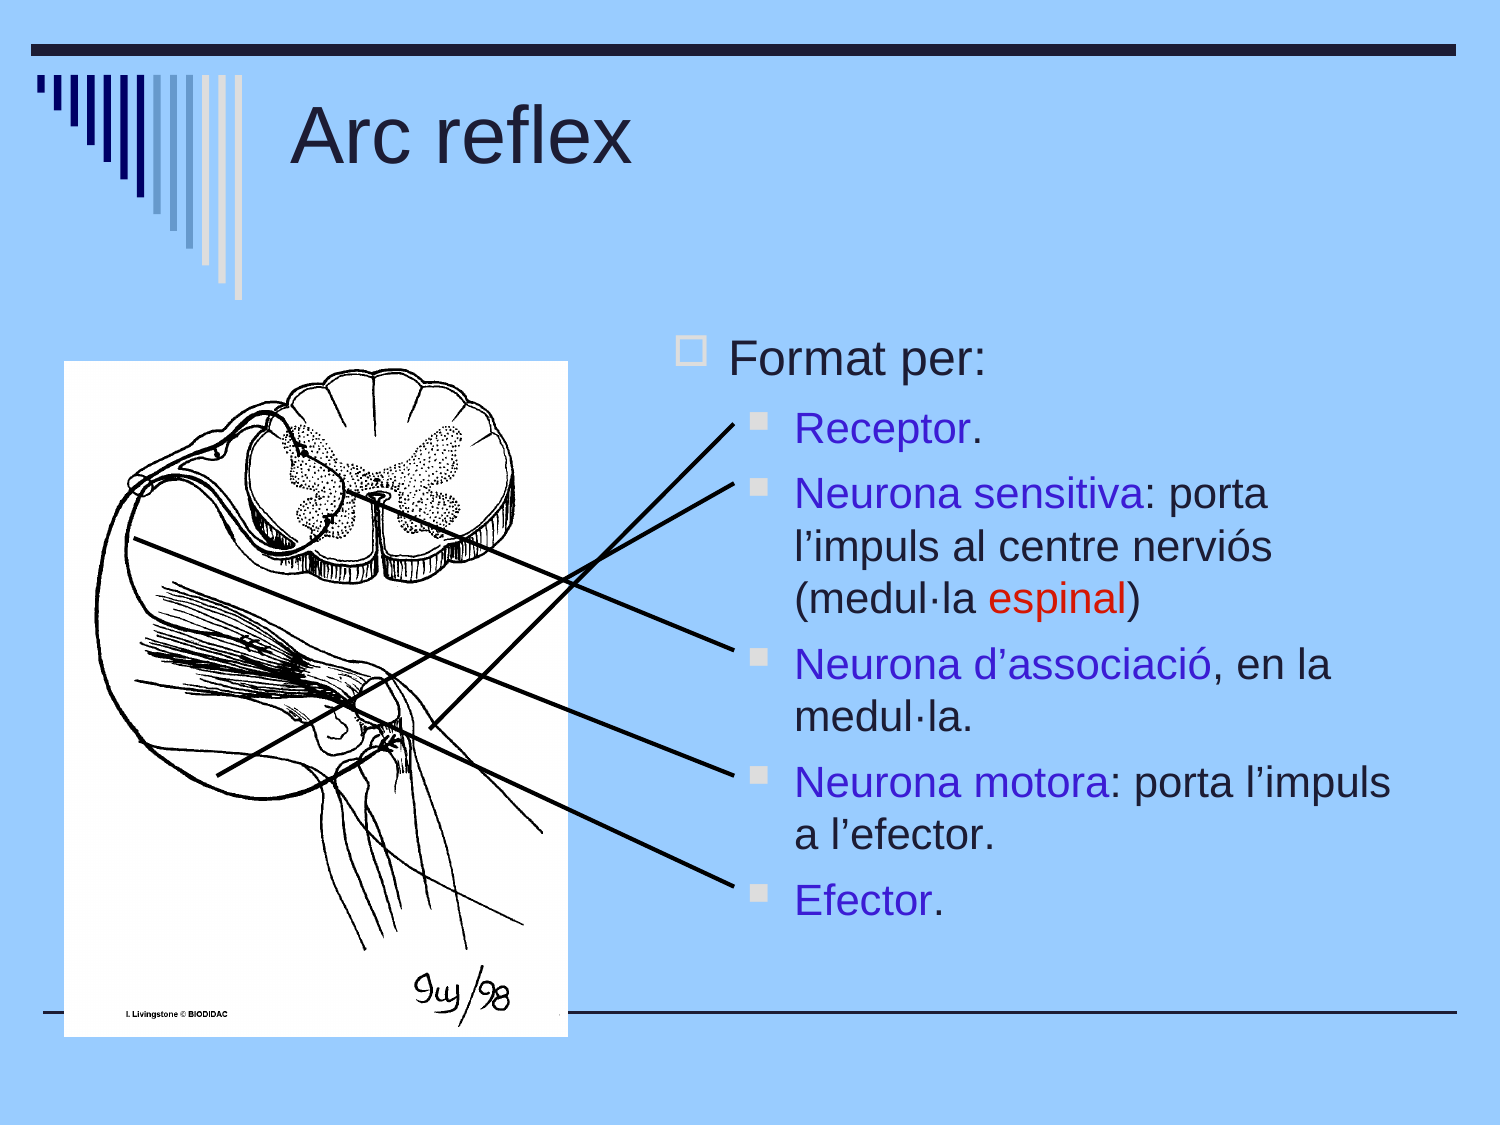

# Arc reflex
Format per:
Receptor.
Neurona sensitiva: porta l’impuls al centre nerviós (medul·la espinal)
Neurona d’associació, en la medul·la.
Neurona motora: porta l’impuls a l’efector.
Efector.